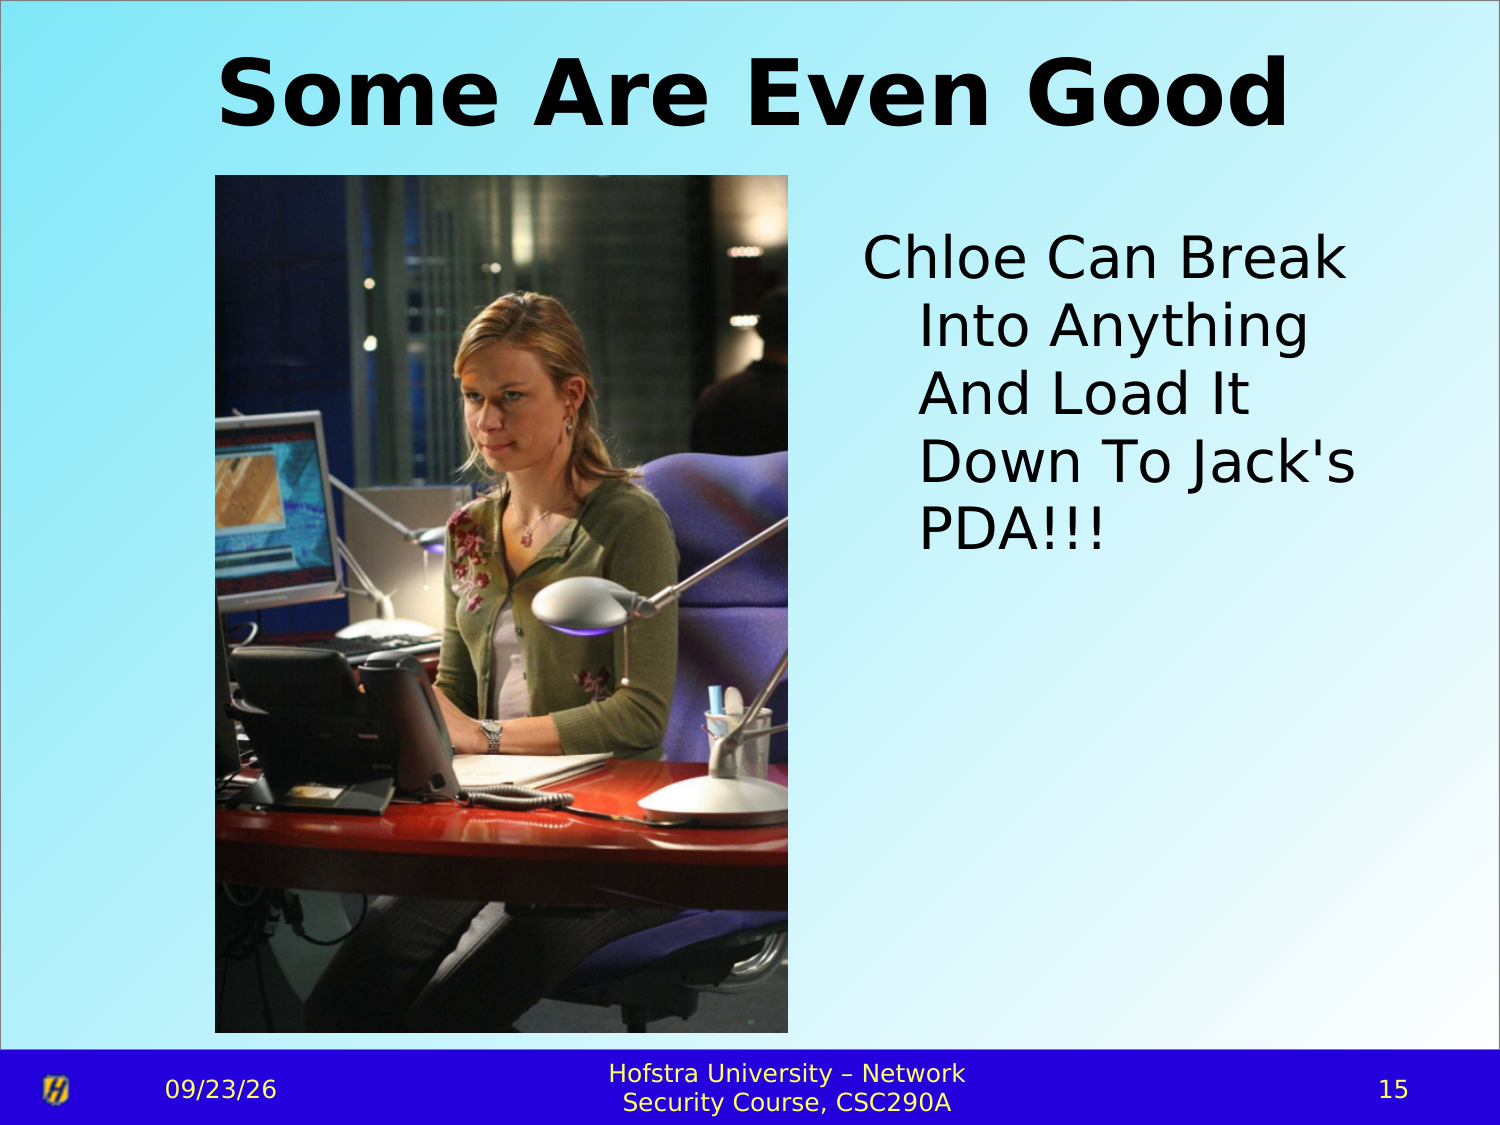

# Some Are Even Good
Chloe Can Break Into Anything And Load It Down To Jack's PDA!!!
15